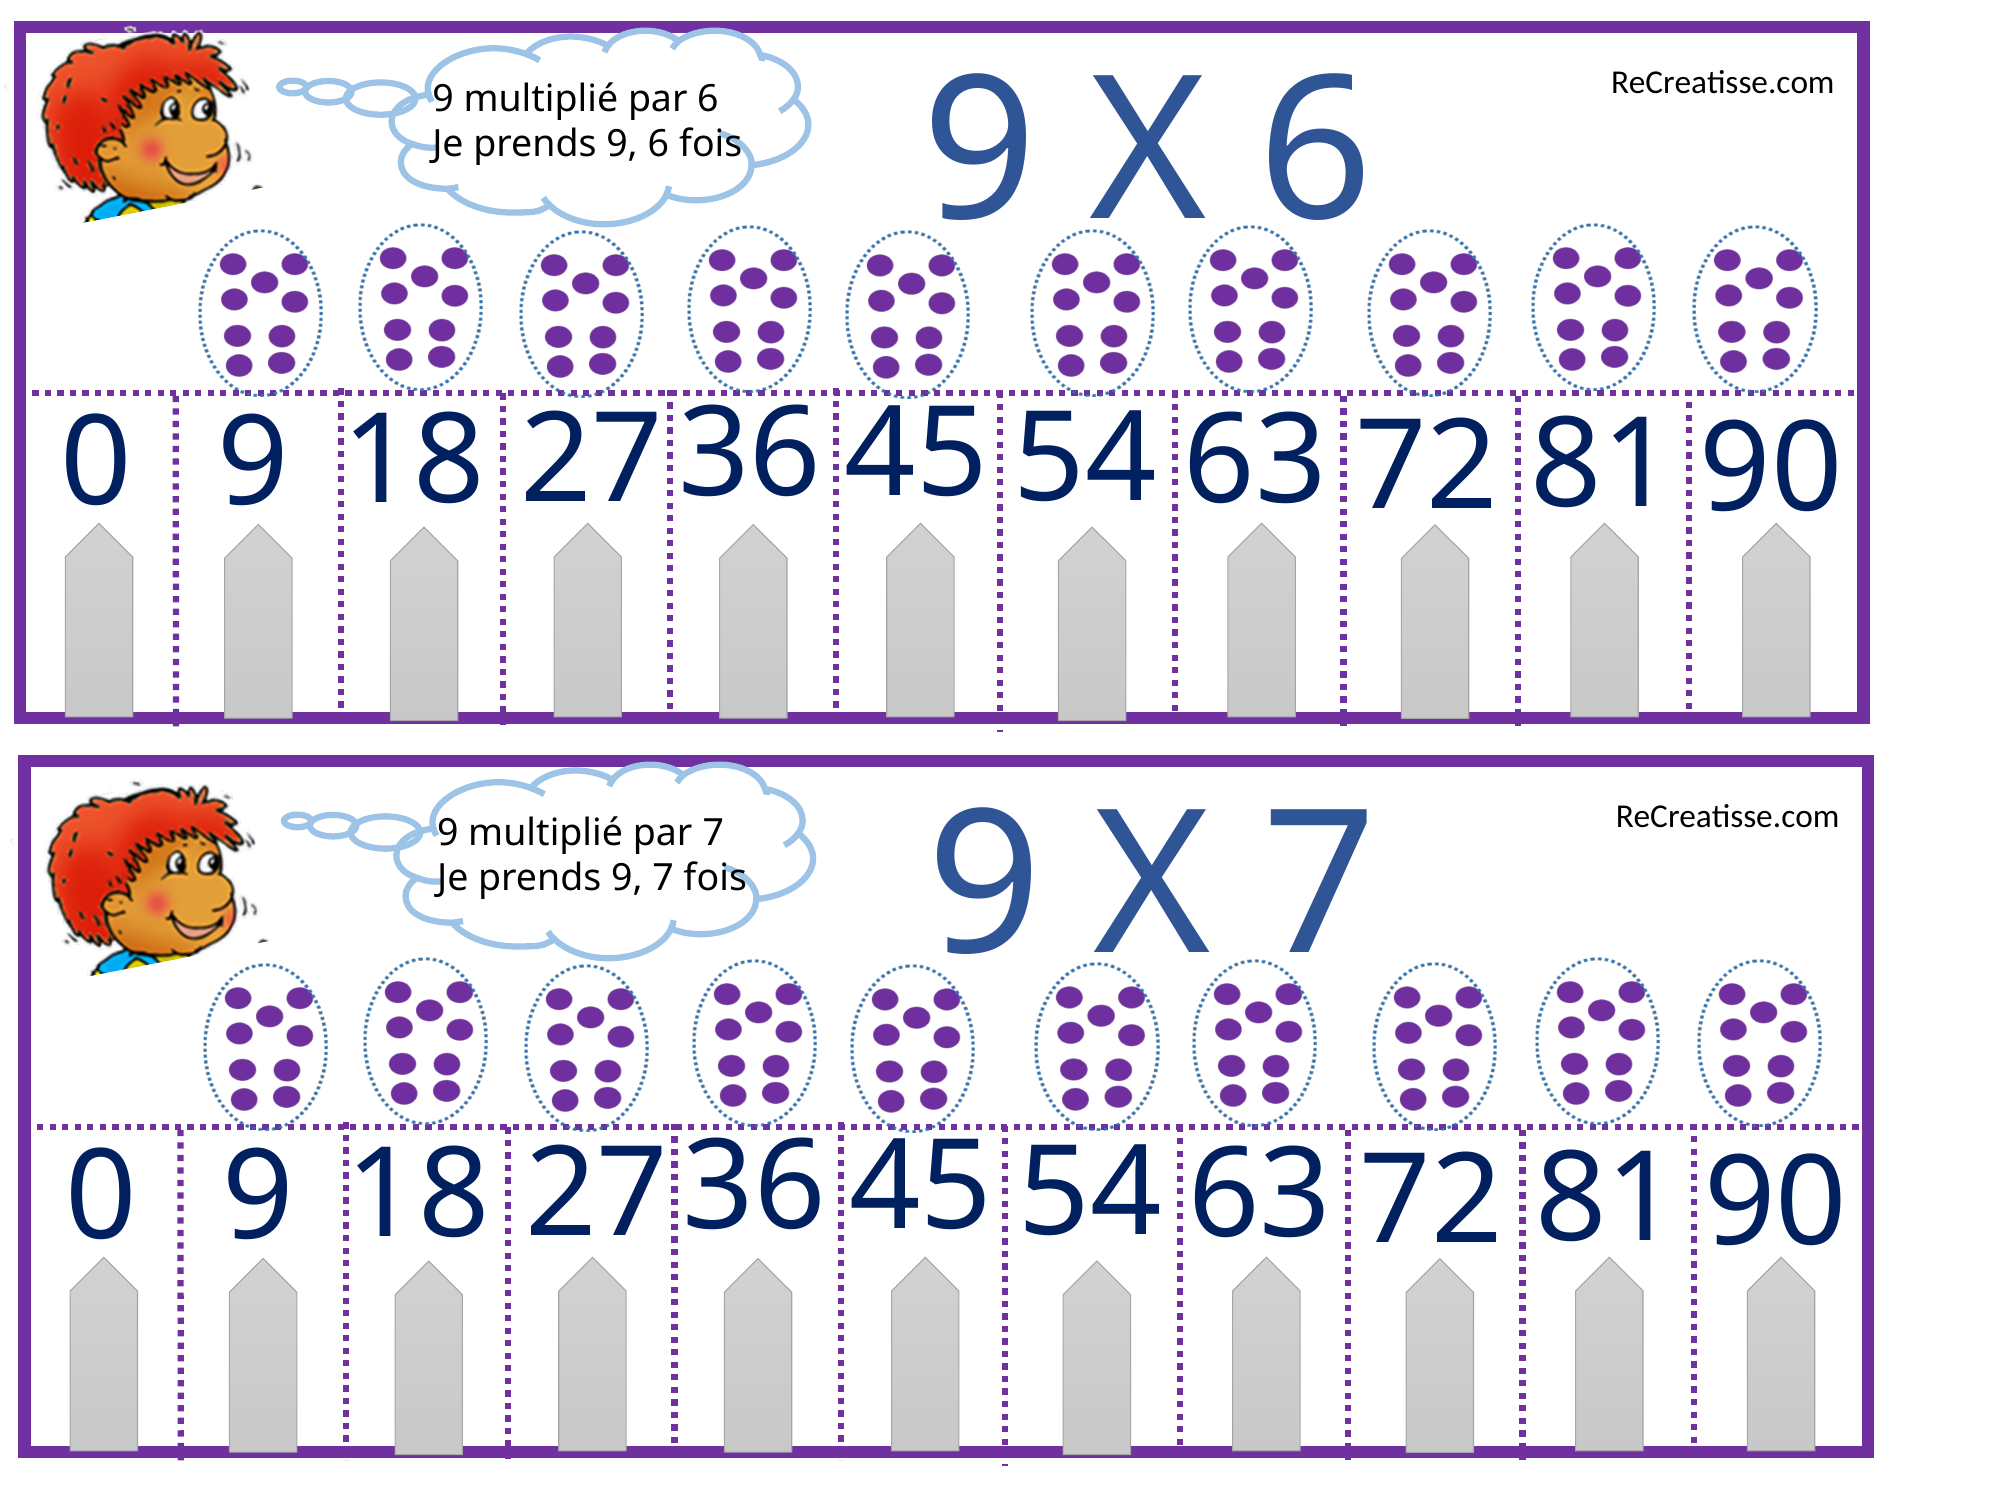

9 X 6
ReCreatisse.com
9 multiplié par 6
Je prends 9, 6 fois
36
45
54
27
63
18
0
9
81
72
90
9 X 7
ReCreatisse.com
9 multiplié par 7
Je prends 9, 7 fois
36
45
54
27
63
18
0
9
81
72
90